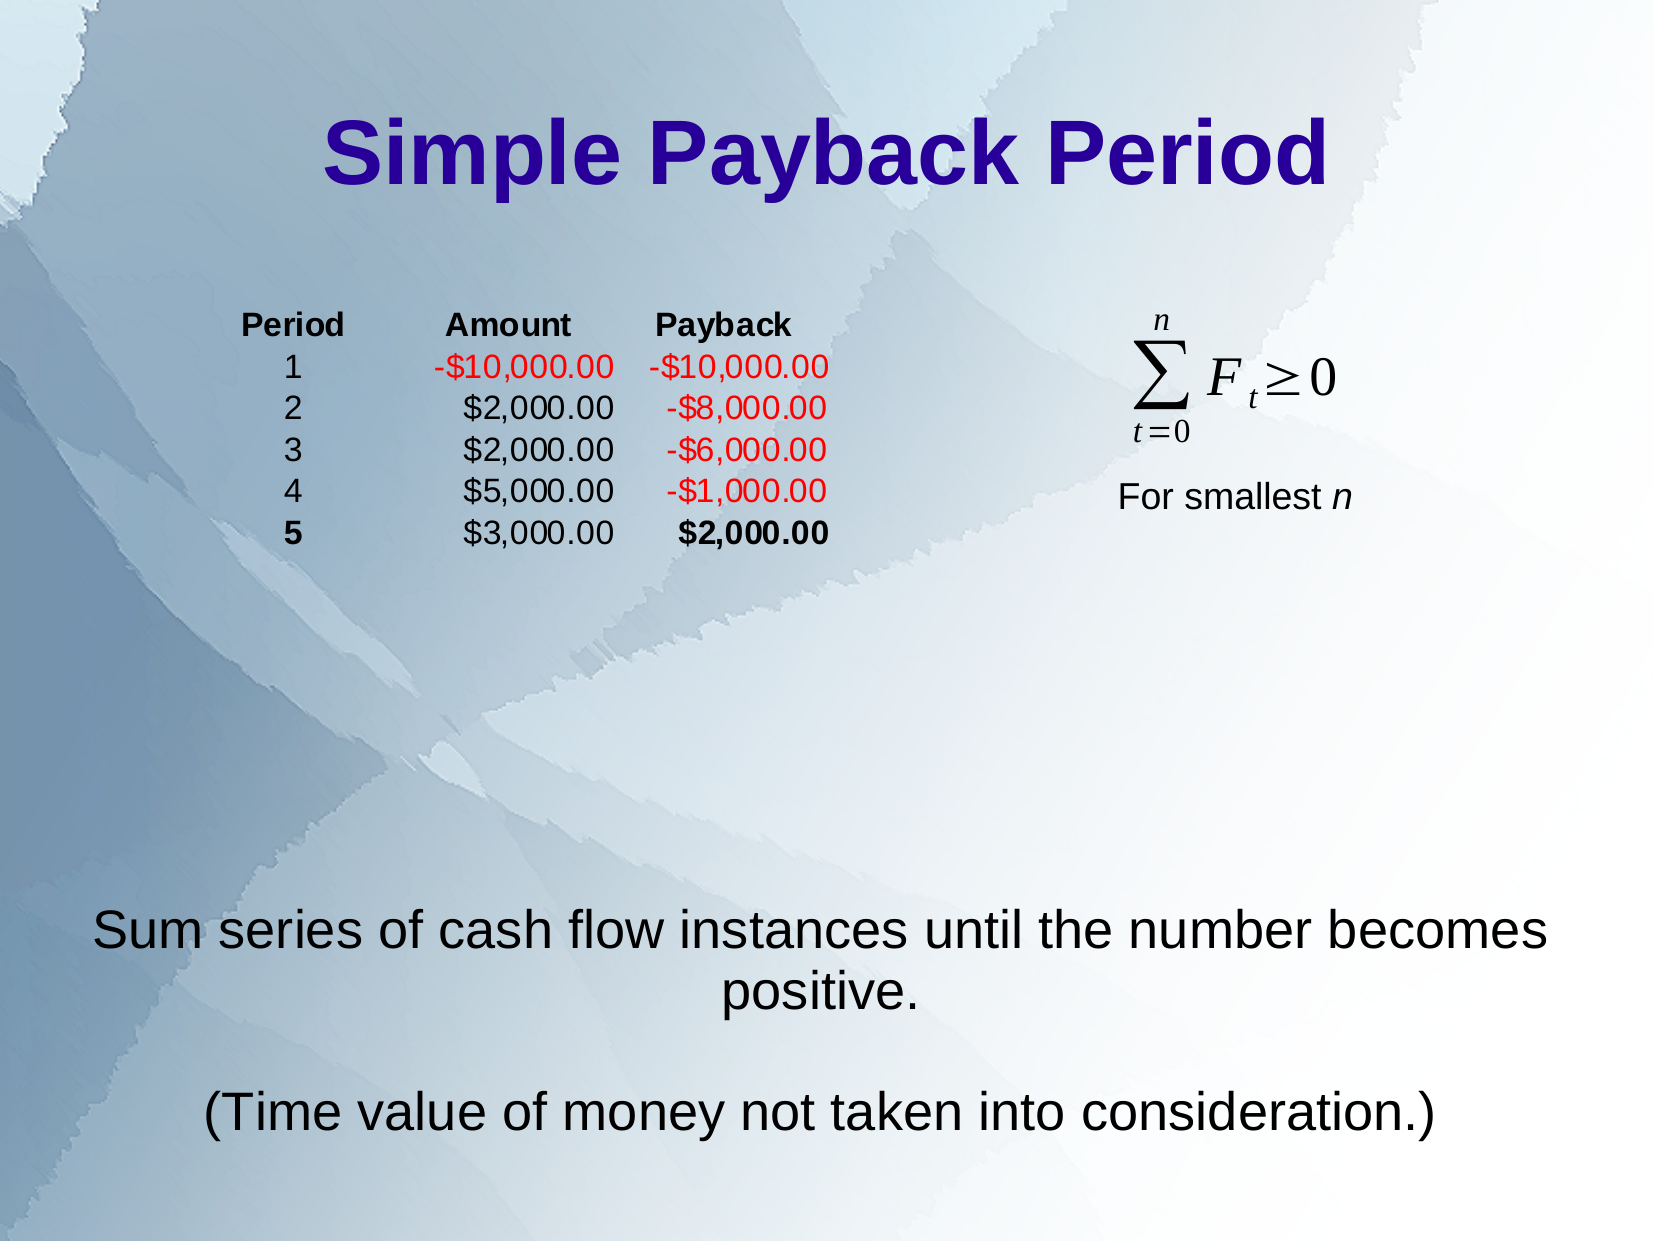

# Simple Payback Period
For smallest n
Sum series of cash flow instances until the number becomes positive.
(Time value of money not taken into consideration.)